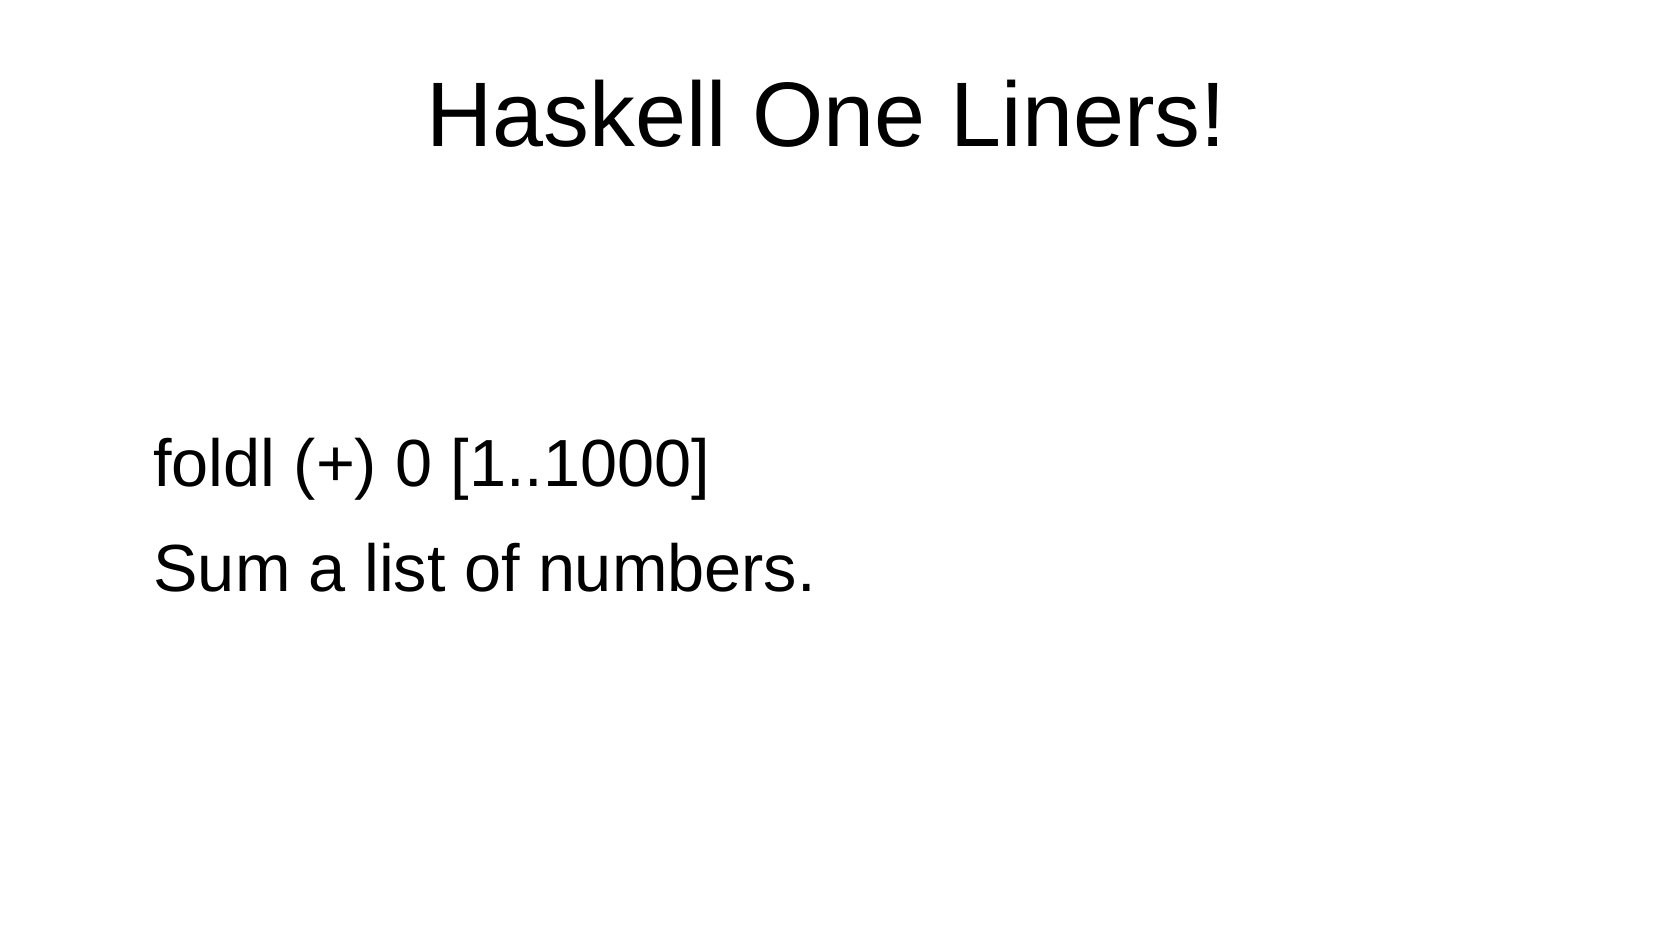

# Haskell One Liners!
foldl (+) 0 [1..1000]
Sum a list of numbers.